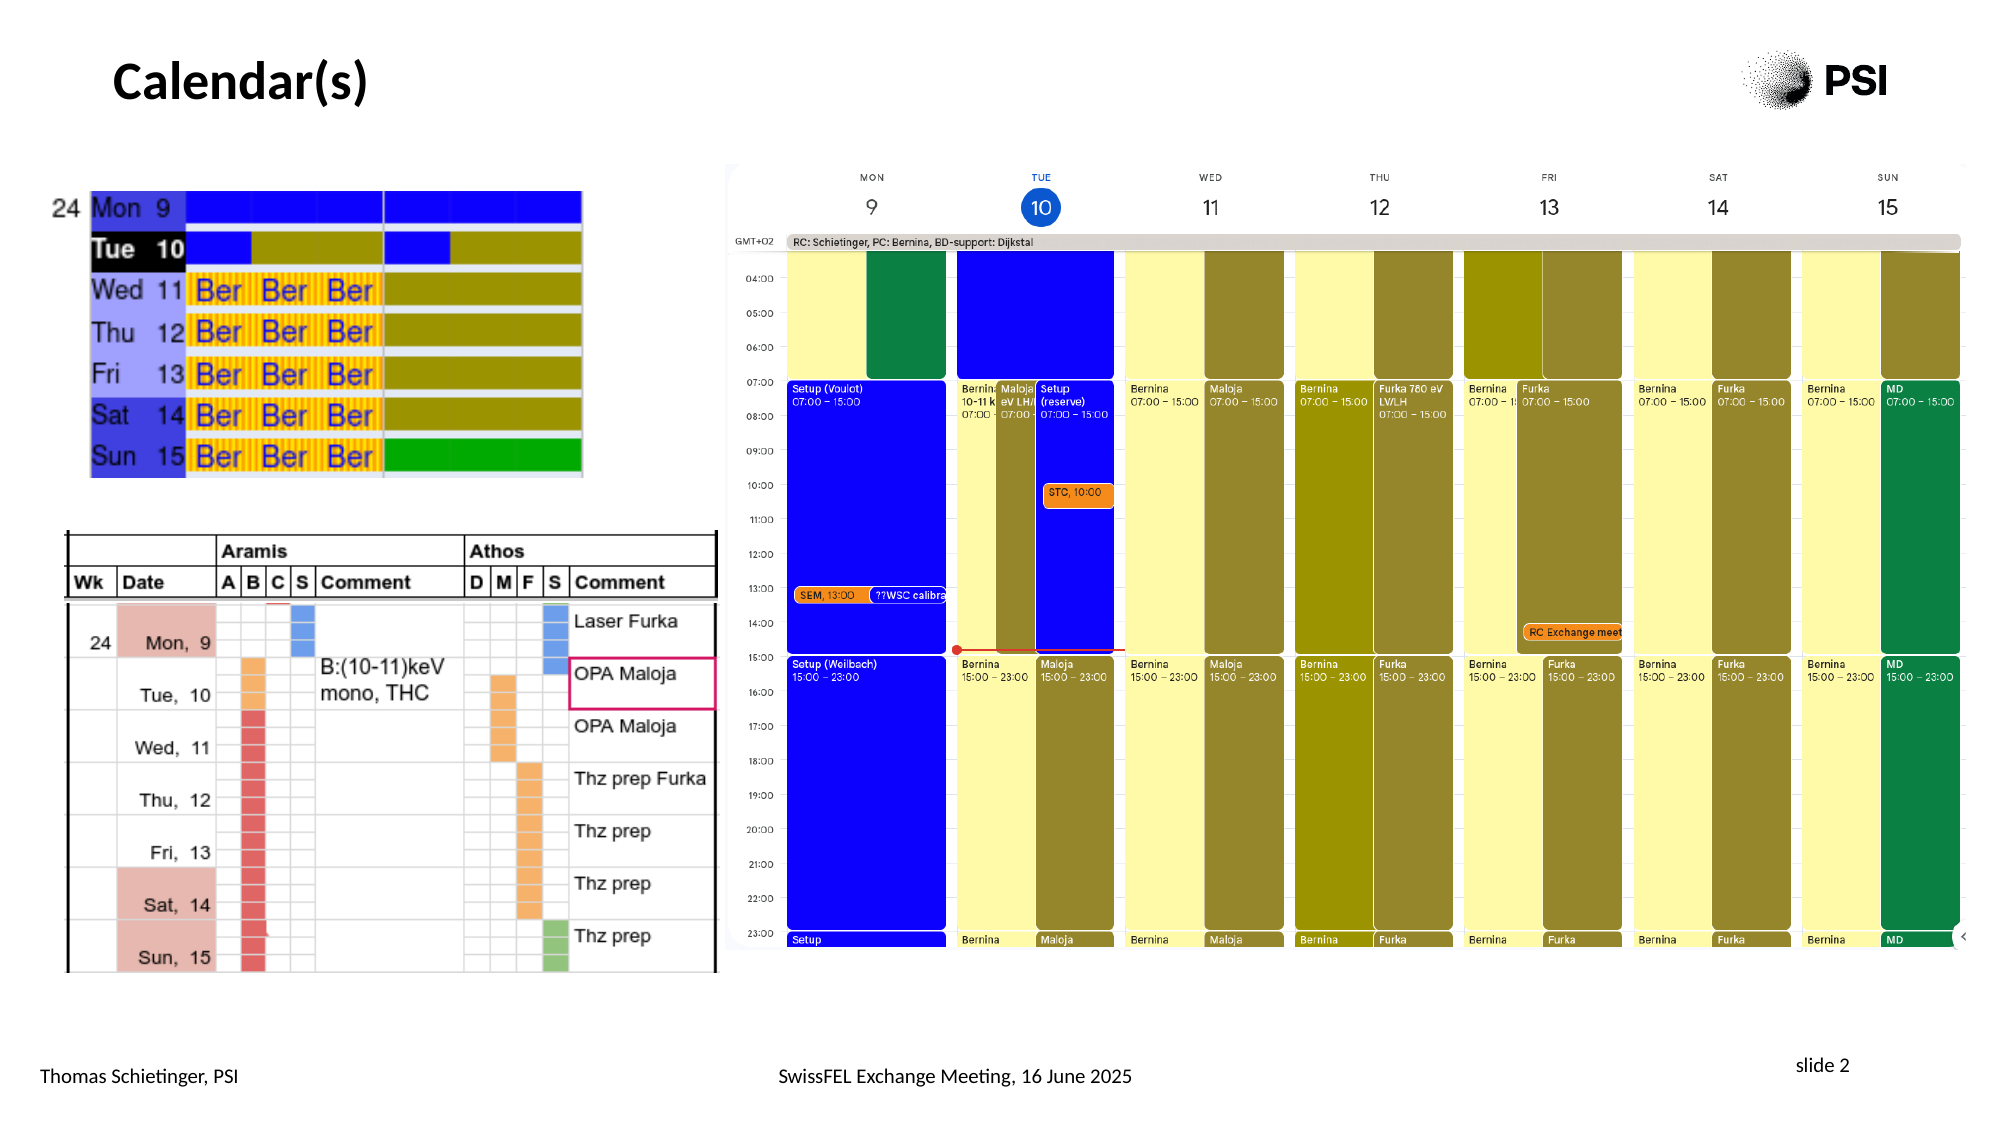

# Calendar(s)
2
PSI Center for Accelerator Science and Engineering